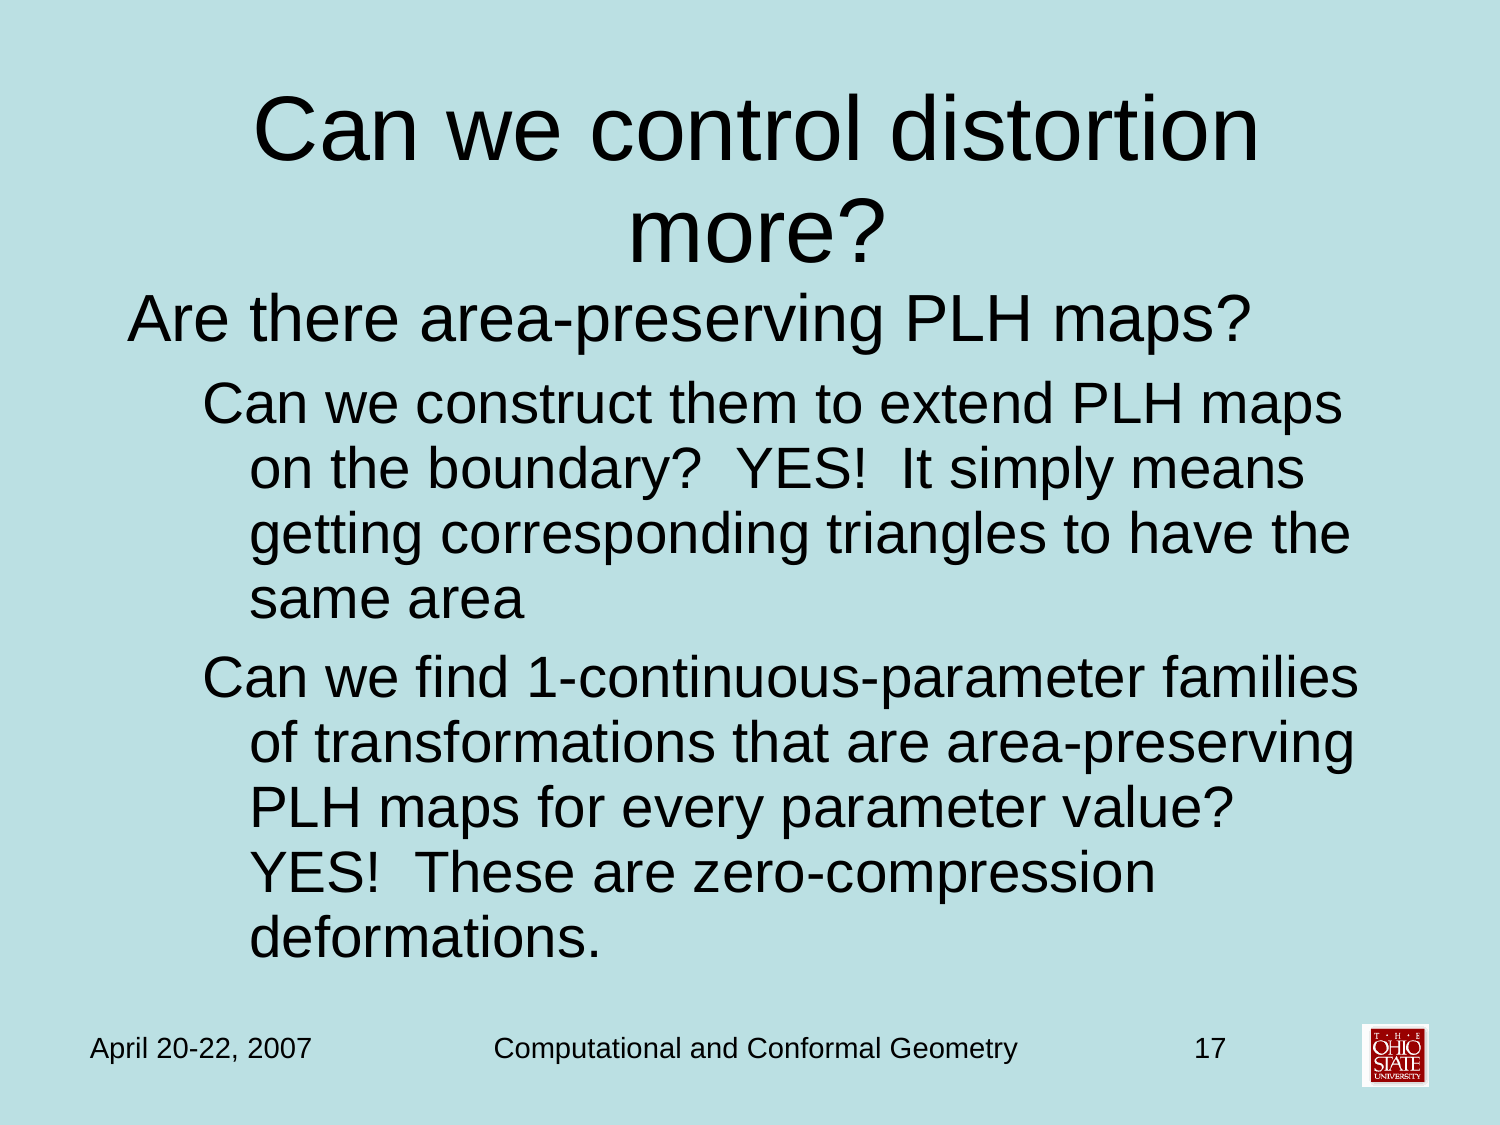

# Can we control distortion more?
Are there area-preserving PLH maps?
Can we construct them to extend PLH maps on the boundary? YES! It simply means getting corresponding triangles to have the same area
Can we find 1-continuous-parameter families of transformations that are area-preserving PLH maps for every parameter value? YES! These are zero-compression deformations.
April 20-22, 2007
Computational and Conformal Geometry
17